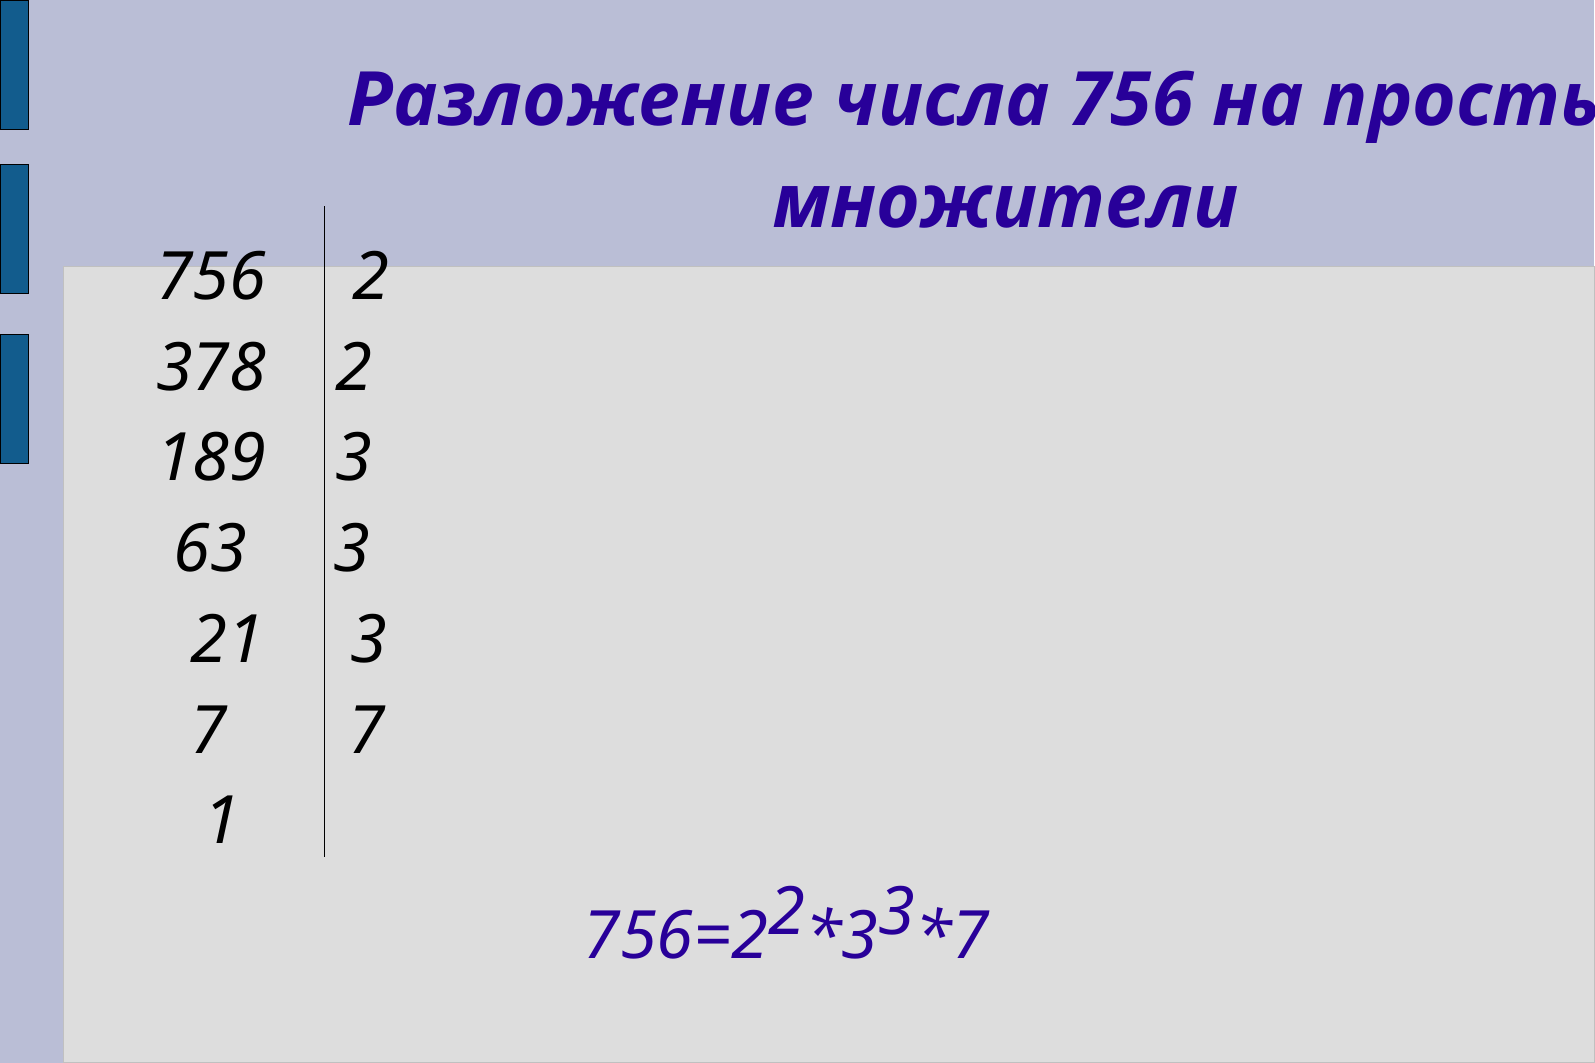

# Разложение числа 756 на простые множители
756 2
378 2
189 3
 63 3
 21 3
 7 7
 1
 756=22*33*7